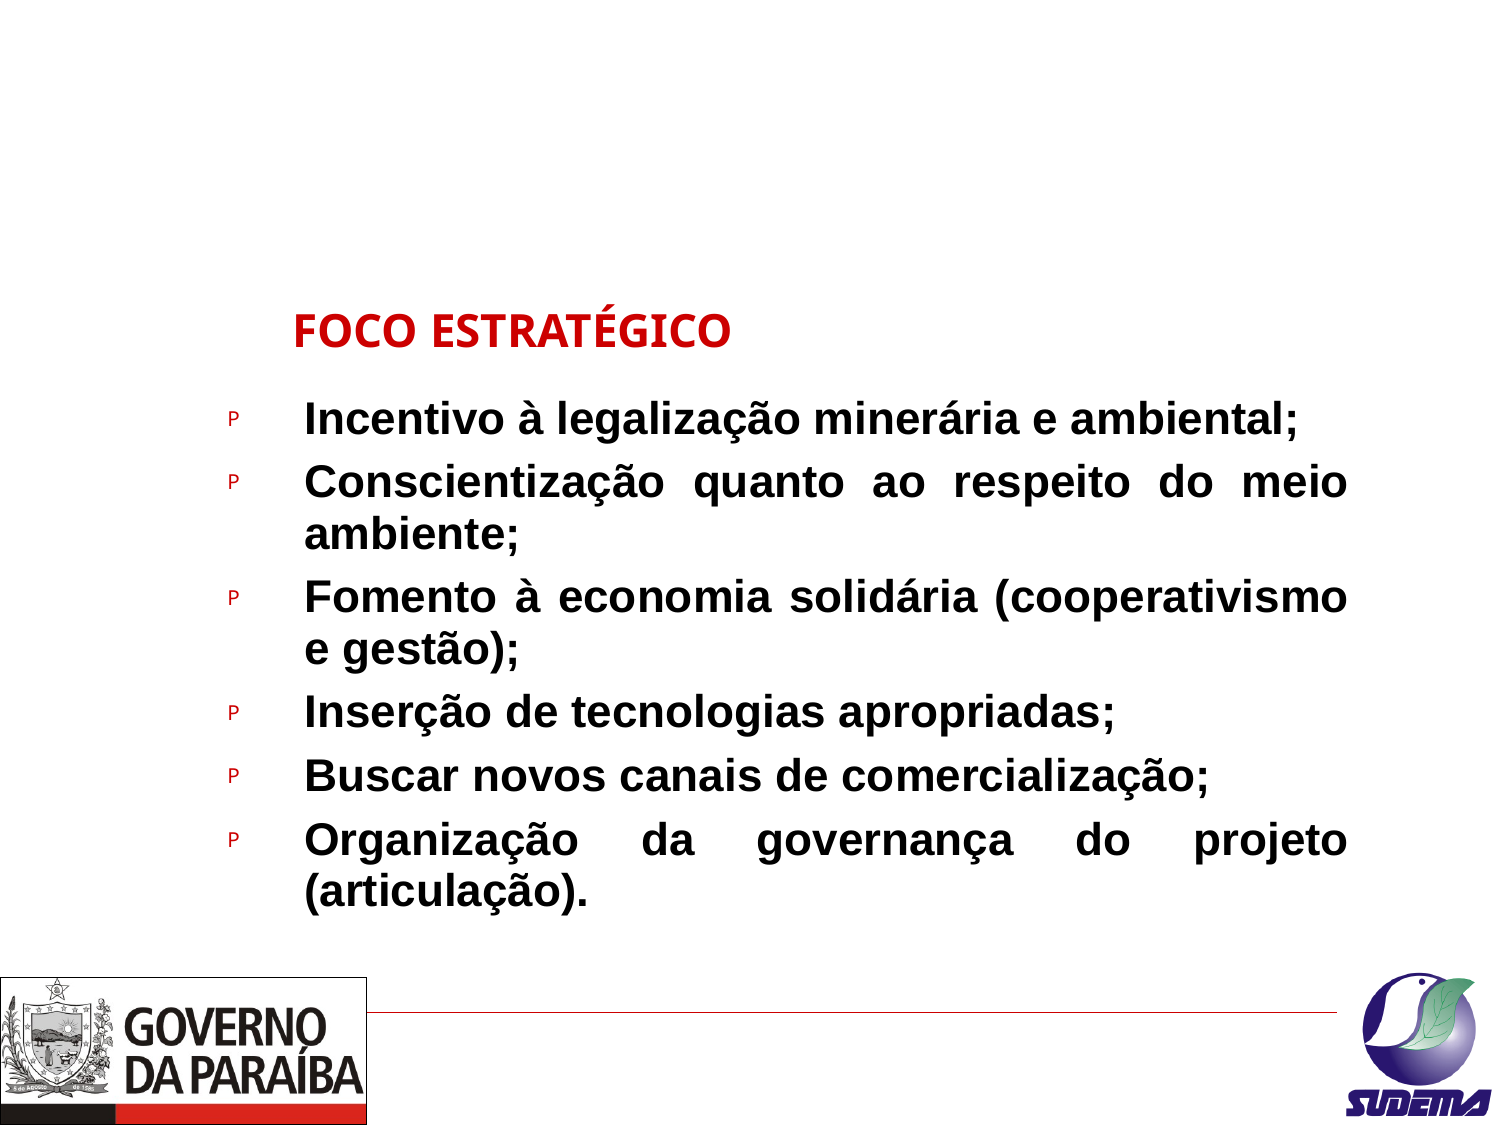

FOCO ESTRATÉGICO
# Incentivo à legalização minerária e ambiental;
Conscientização quanto ao respeito do meio ambiente;
Fomento à economia solidária (cooperativismo e gestão);
Inserção de tecnologias apropriadas;
Buscar novos canais de comercialização;
Organização da governança do projeto (articulação).